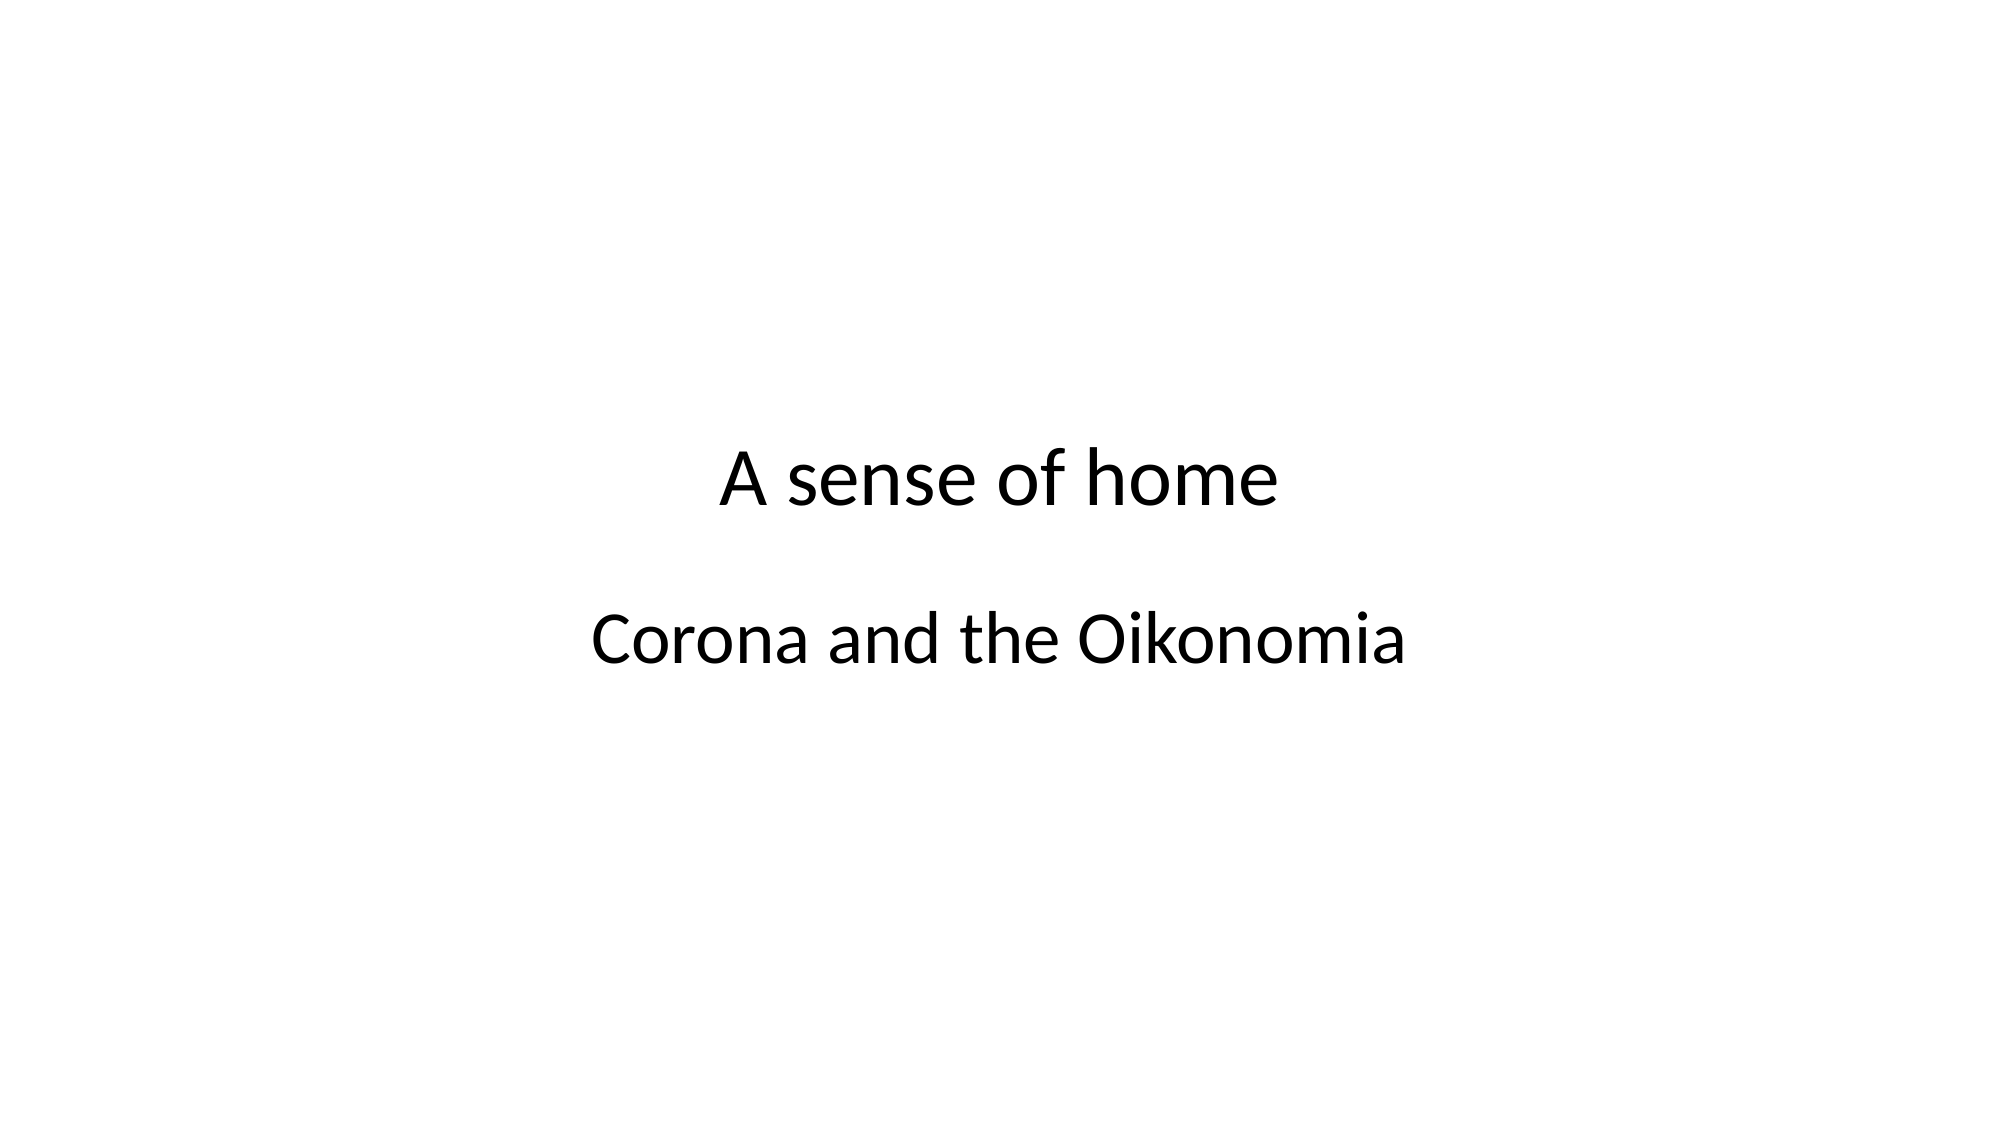

# A sense of home
Corona and the Oikonomia